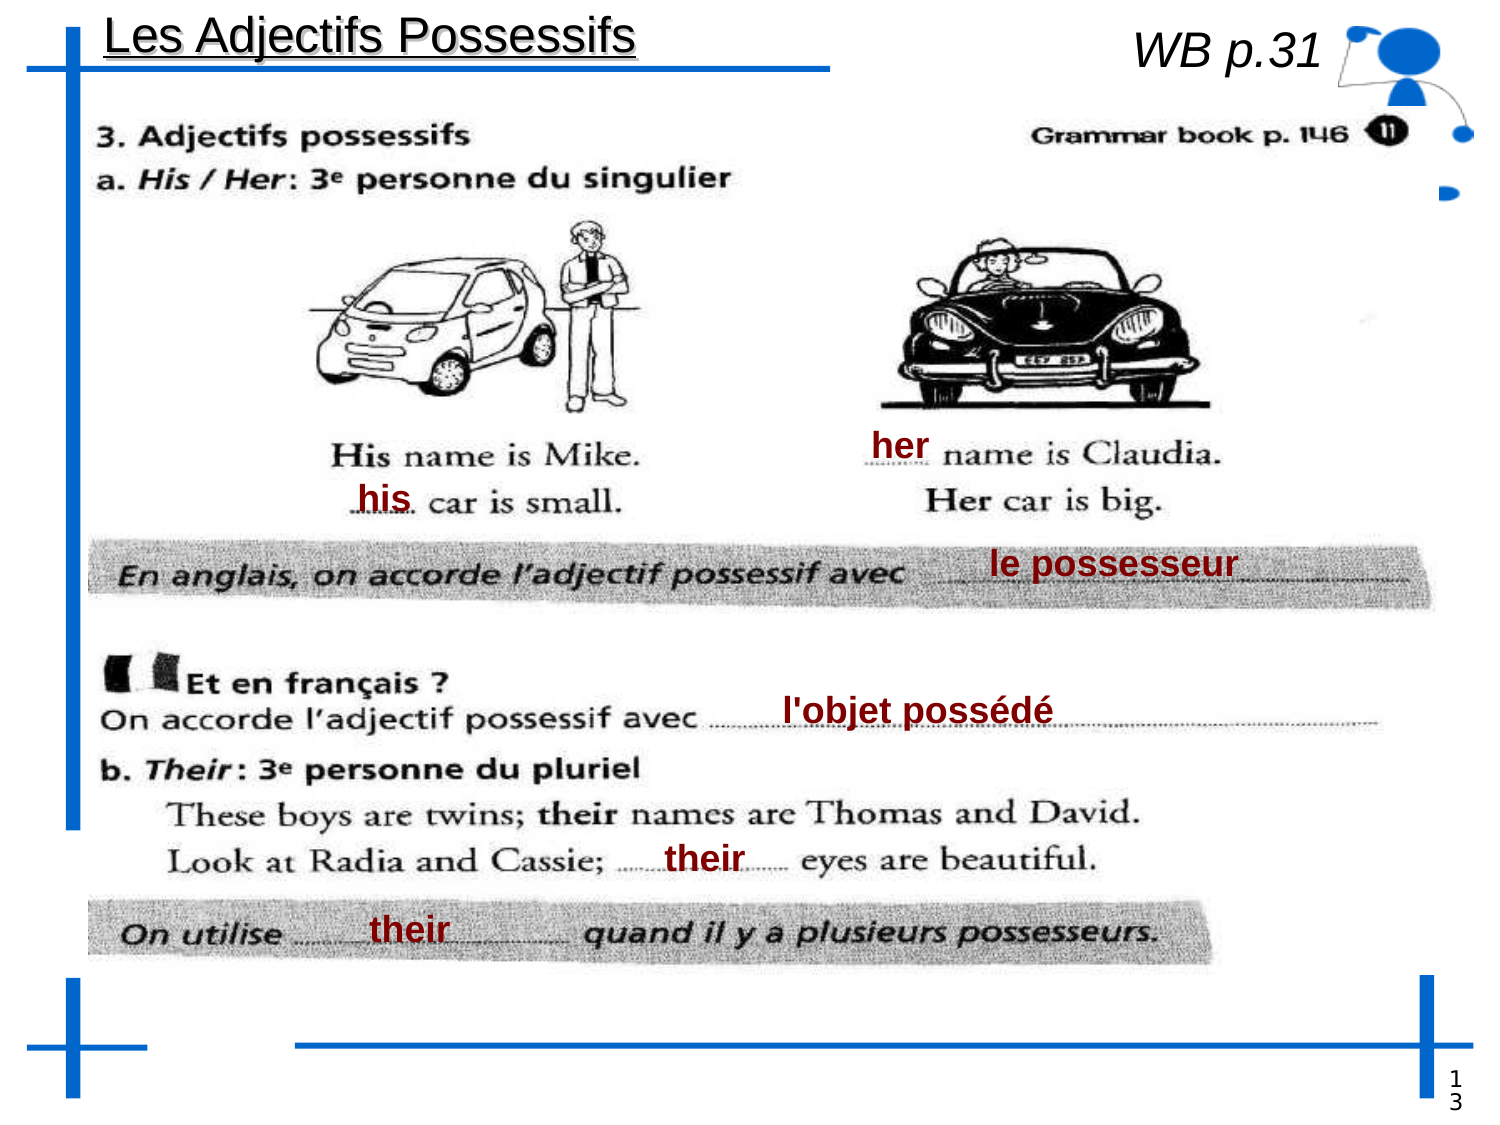

# Les Adjectifs Possessifs
WB p.31
her
his
le possesseur
l'objet possédé
their
their